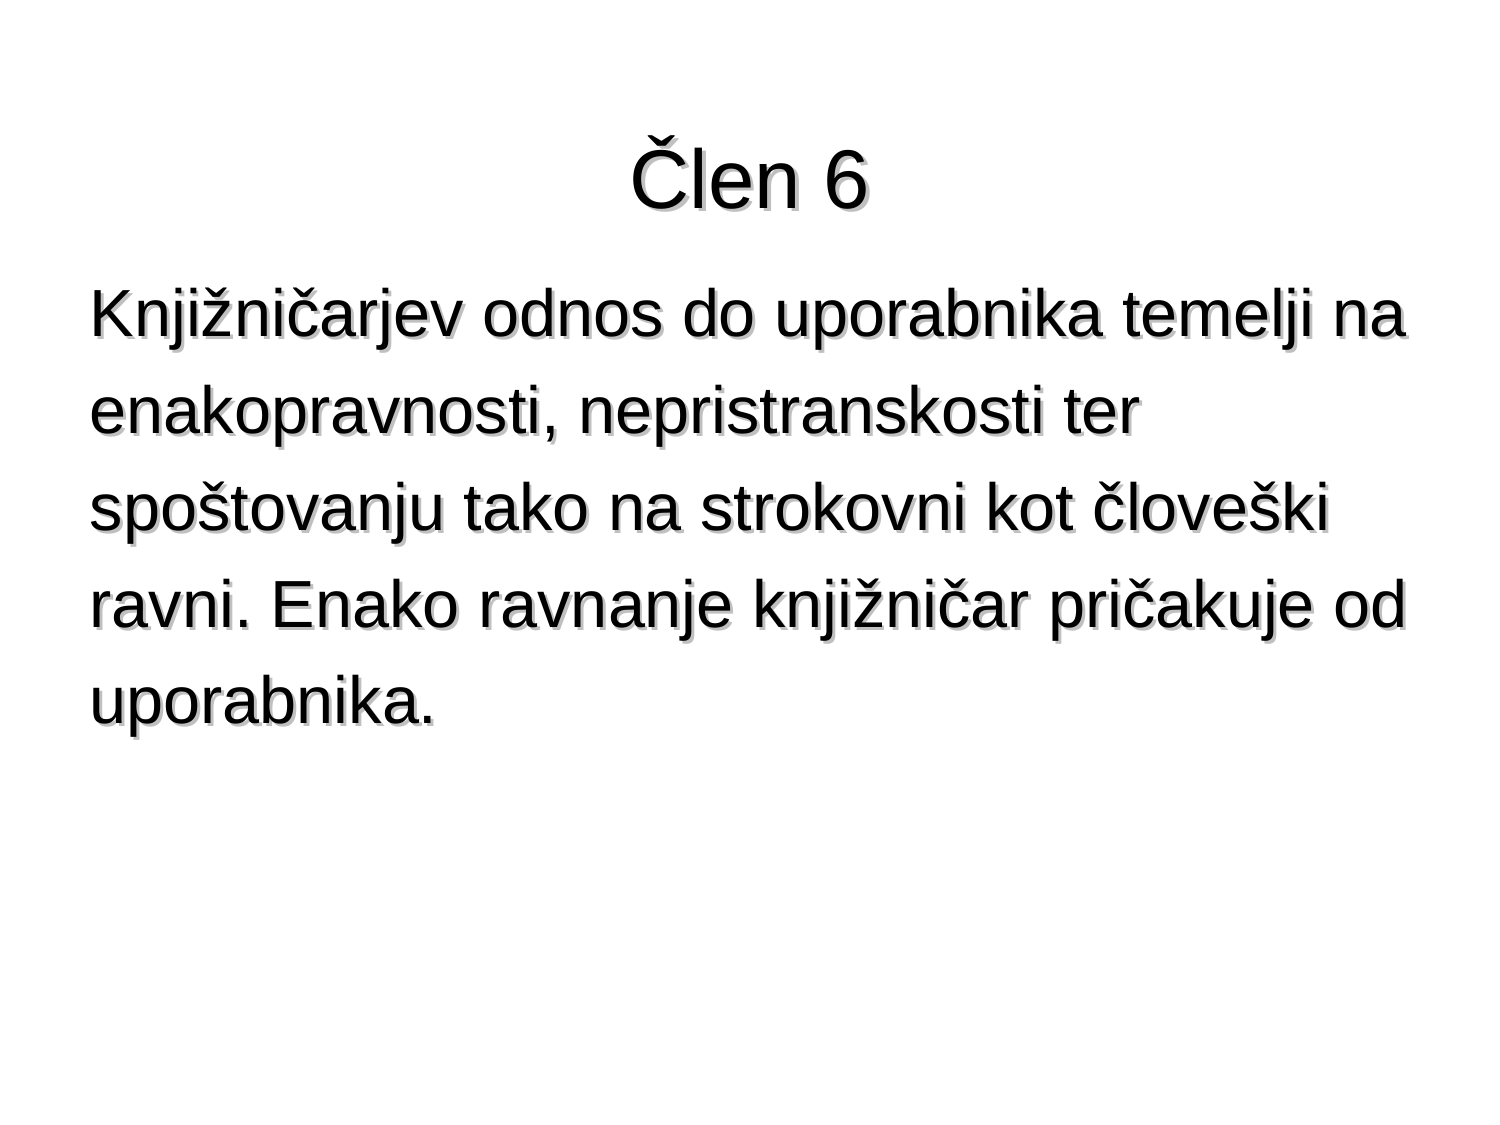

# Člen 6
Knjižničarjev odnos do uporabnika temelji na
enakopravnosti, nepristranskosti ter
spoštovanju tako na strokovni kot človeški
ravni. Enako ravnanje knjižničar pričakuje od
uporabnika.
11
Oddelek za bibliotekarstvo, informacijsko znanost in knjigarstvo, Filozofska fakulteta